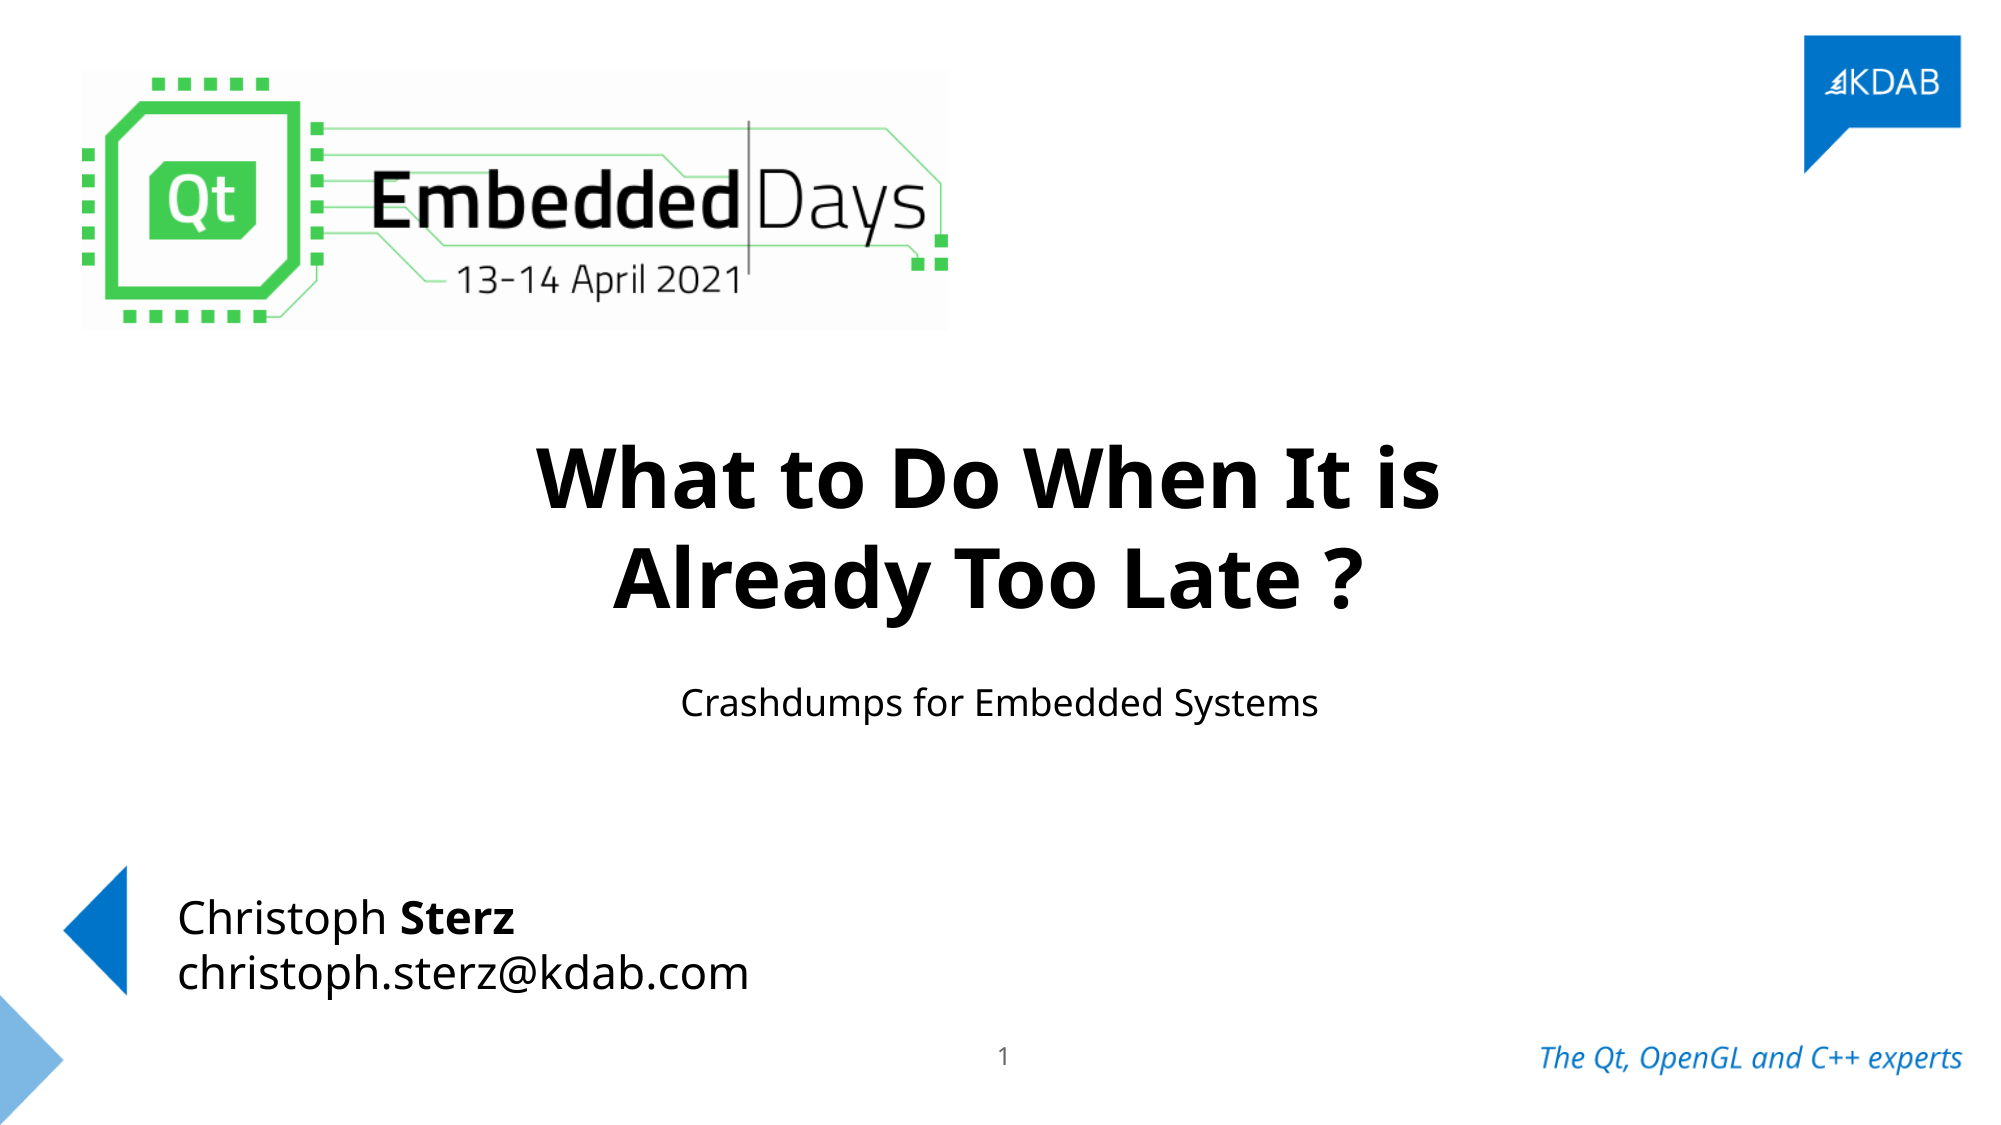

# What to Do When It is Already Too Late ?
Crashdumps for Embedded Systems
Christoph Sterz christoph.sterz@kdab.com